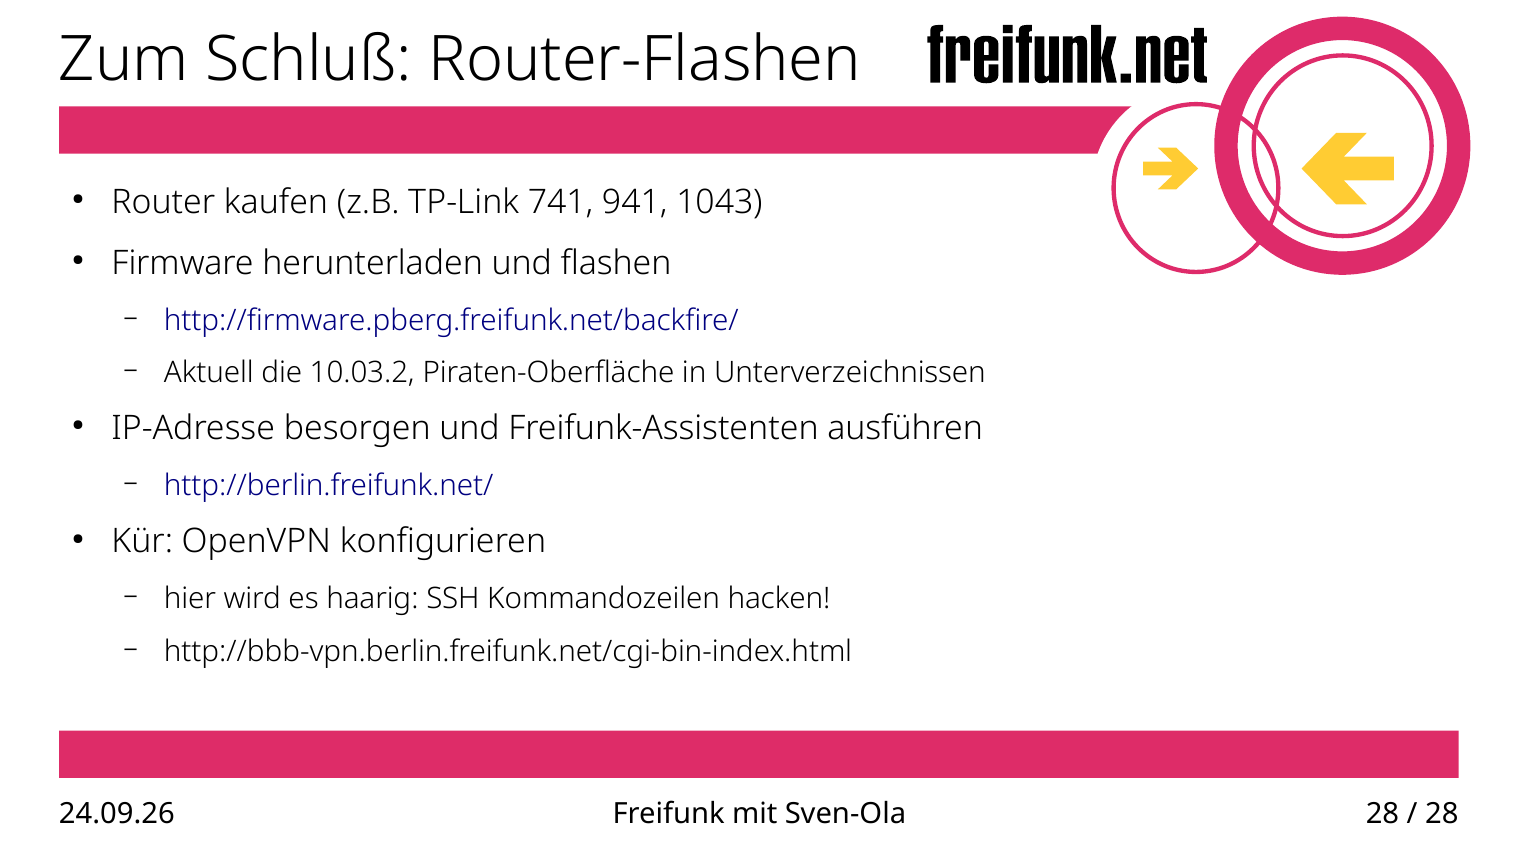

# Zum Schluß: Router-Flashen
Router kaufen (z.B. TP-Link 741, 941, 1043)
Firmware herunterladen und flashen
http://firmware.pberg.freifunk.net/backfire/
Aktuell die 10.03.2, Piraten-Oberfläche in Unterverzeichnissen
IP-Adresse besorgen und Freifunk-Assistenten ausführen
http://berlin.freifunk.net/
Kür: OpenVPN konfigurieren
hier wird es haarig: SSH Kommandozeilen hacken!
http://bbb-vpn.berlin.freifunk.net/cgi-bin-index.html
Freifunk mit Sven-Ola
28